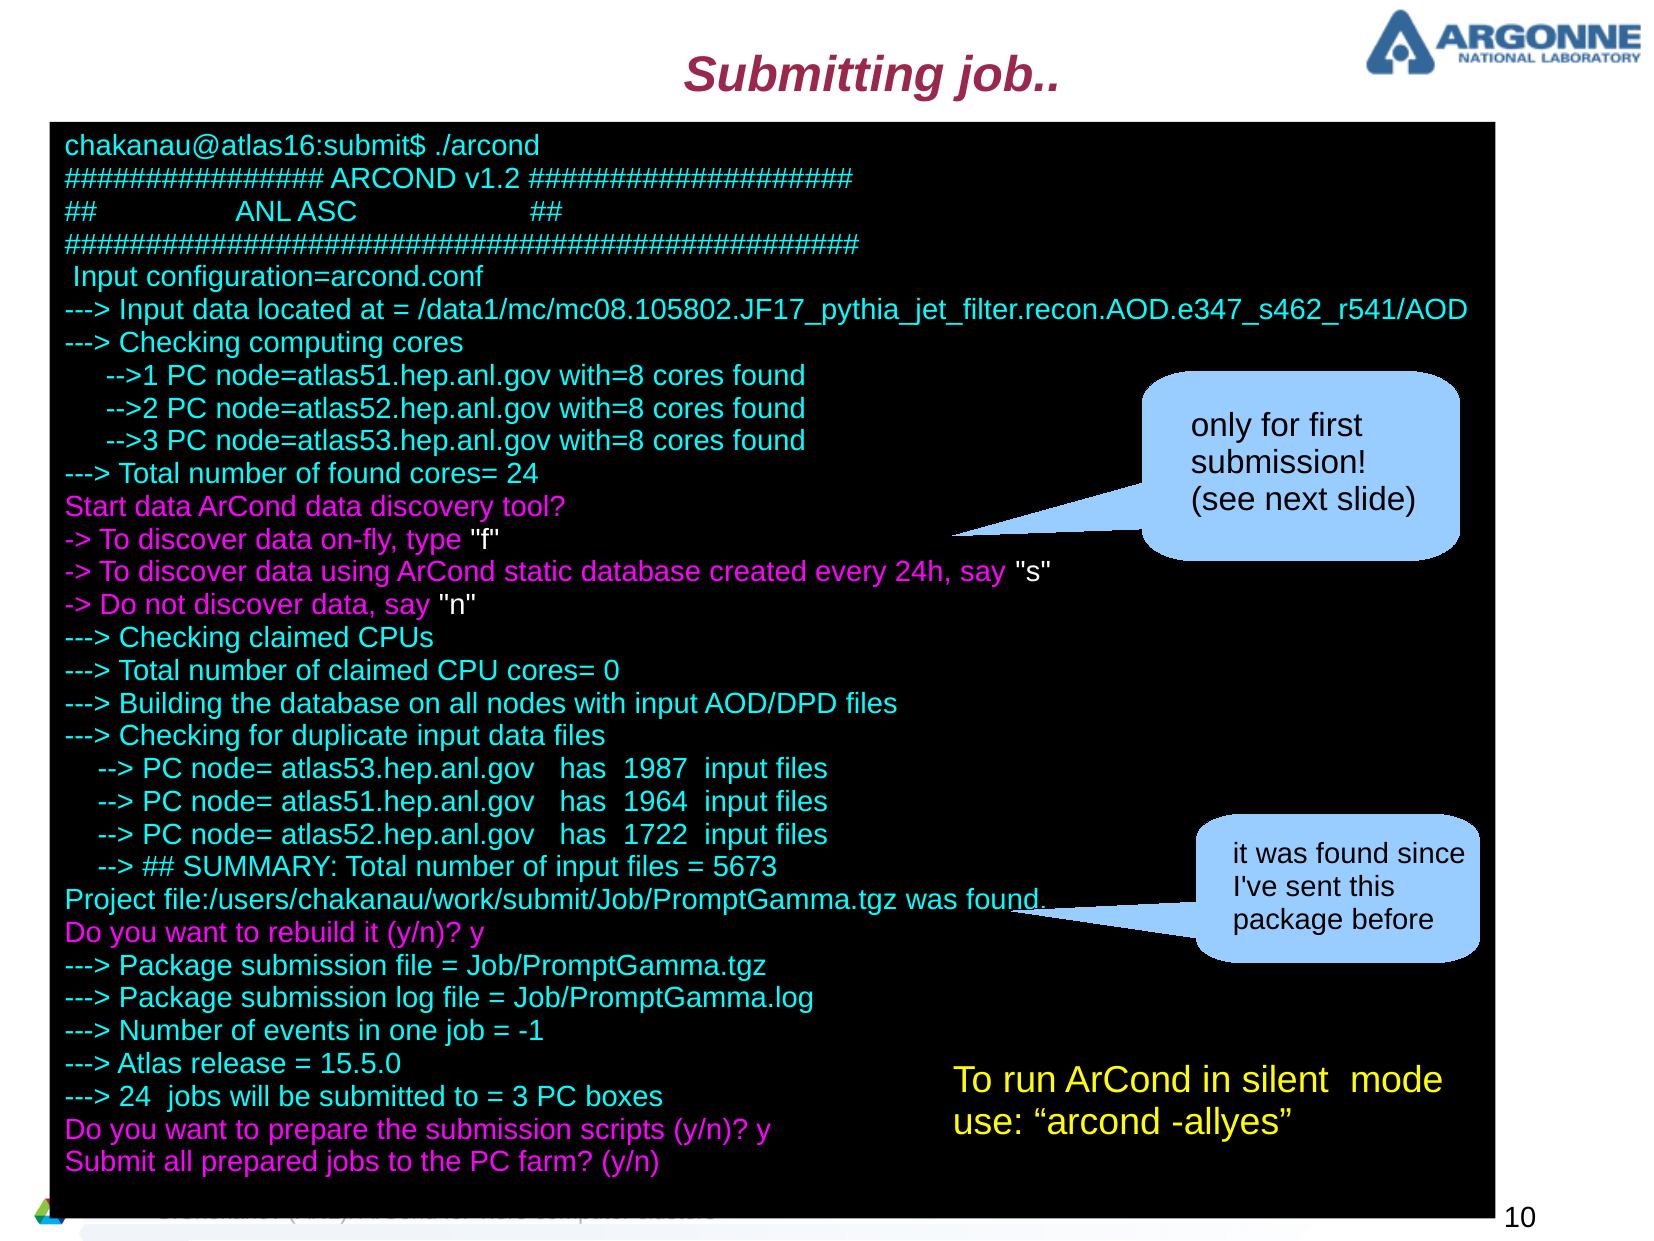

# Submitting job..
chakanau@atlas16:submit$ ./arcond
################ ARCOND v1.2 ####################
## ANL ASC ##
#################################################
 Input configuration=arcond.conf
---> Input data located at = /data1/mc/mc08.105802.JF17_pythia_jet_filter.recon.AOD.e347_s462_r541/AOD
---> Checking computing cores
 -->1 PC node=atlas51.hep.anl.gov with=8 cores found
 -->2 PC node=atlas52.hep.anl.gov with=8 cores found
 -->3 PC node=atlas53.hep.anl.gov with=8 cores found
---> Total number of found cores= 24
Start data ArCond data discovery tool?
-> To discover data on-fly, type "f"
-> To discover data using ArCond static database created every 24h, say "s"
-> Do not discover data, say "n"
---> Checking claimed CPUs
---> Total number of claimed CPU cores= 0
---> Building the database on all nodes with input AOD/DPD files
---> Checking for duplicate input data files
 --> PC node= atlas53.hep.anl.gov has 1987 input files
 --> PC node= atlas51.hep.anl.gov has 1964 input files
 --> PC node= atlas52.hep.anl.gov has 1722 input files
 --> ## SUMMARY: Total number of input files = 5673
Project file:/users/chakanau/work/submit/Job/PromptGamma.tgz was found.
Do you want to rebuild it (y/n)? y
---> Package submission file = Job/PromptGamma.tgz
---> Package submission log file = Job/PromptGamma.log
---> Number of events in one job = -1
---> Atlas release = 15.5.0
---> 24 jobs will be submitted to = 3 PC boxes
Do you want to prepare the submission scripts (y/n)? y
Submit all prepared jobs to the PC farm? (y/n)
only for first submission!
(see next slide)
it was found since I've sent this package before
To run ArCond in silent mode use: “arcond -allyes”
10
chakanau@atlas16:submit$ ./arcond
################ ARCOND v1.0 ####################
## ANL ASC ##
#################################################
 Input configuration=arcond.conf
---> Input data located at = /data1/mc/mc08.105802.JF17_pythia_jet_filter.recon.AOD.e347_s462_r541/AOD
---> Checking computing cores
 -->1 PC node=atlas51.hep.anl.gov with=8 cores found
 -->2 PC node=atlas52.hep.anl.gov with=8 cores found
 -->3 PC node=atlas53.hep.anl.gov with=8 cores found
---> Total number of found cores= 24
Start data ArCond data discovery tool?
-> To discover data on-fly, type "f"
-> To discover data using ArCond static database created every 24h, say "s"
-> Do not discover data, say "n"
---> Checking claimed CPUs
---> Total number of claimed CPU cores= 0
---> Building the database on all nodes with input AOD/DPD files
---> Checking for duplicate input data files
 --> PC node= atlas53.hep.anl.gov has 1987 input files
 --> PC node= atlas51.hep.anl.gov has 1964 input files
 --> PC node= atlas52.hep.anl.gov has 1722 input files
 --> ## SUMMARY: Total number of input files = 5673
Project file:/users/chakanau/work/submit/Job/PromptGamma.tgz was found.
Do you want to rebuild it (y/n)? y
---> Package submission file = Job/PromptGamma.tgz
---> Package submission log file = Job/PromptGamma.log
---> Number of events in one job = -1
---> Atlas release = 14.5.1
---> 24 jobs will be submitted to = 3 PC boxes
Do you want to prepare the submission scripts (y/n)? y
Submit all prepared jobs to the PC farm? (y/n)